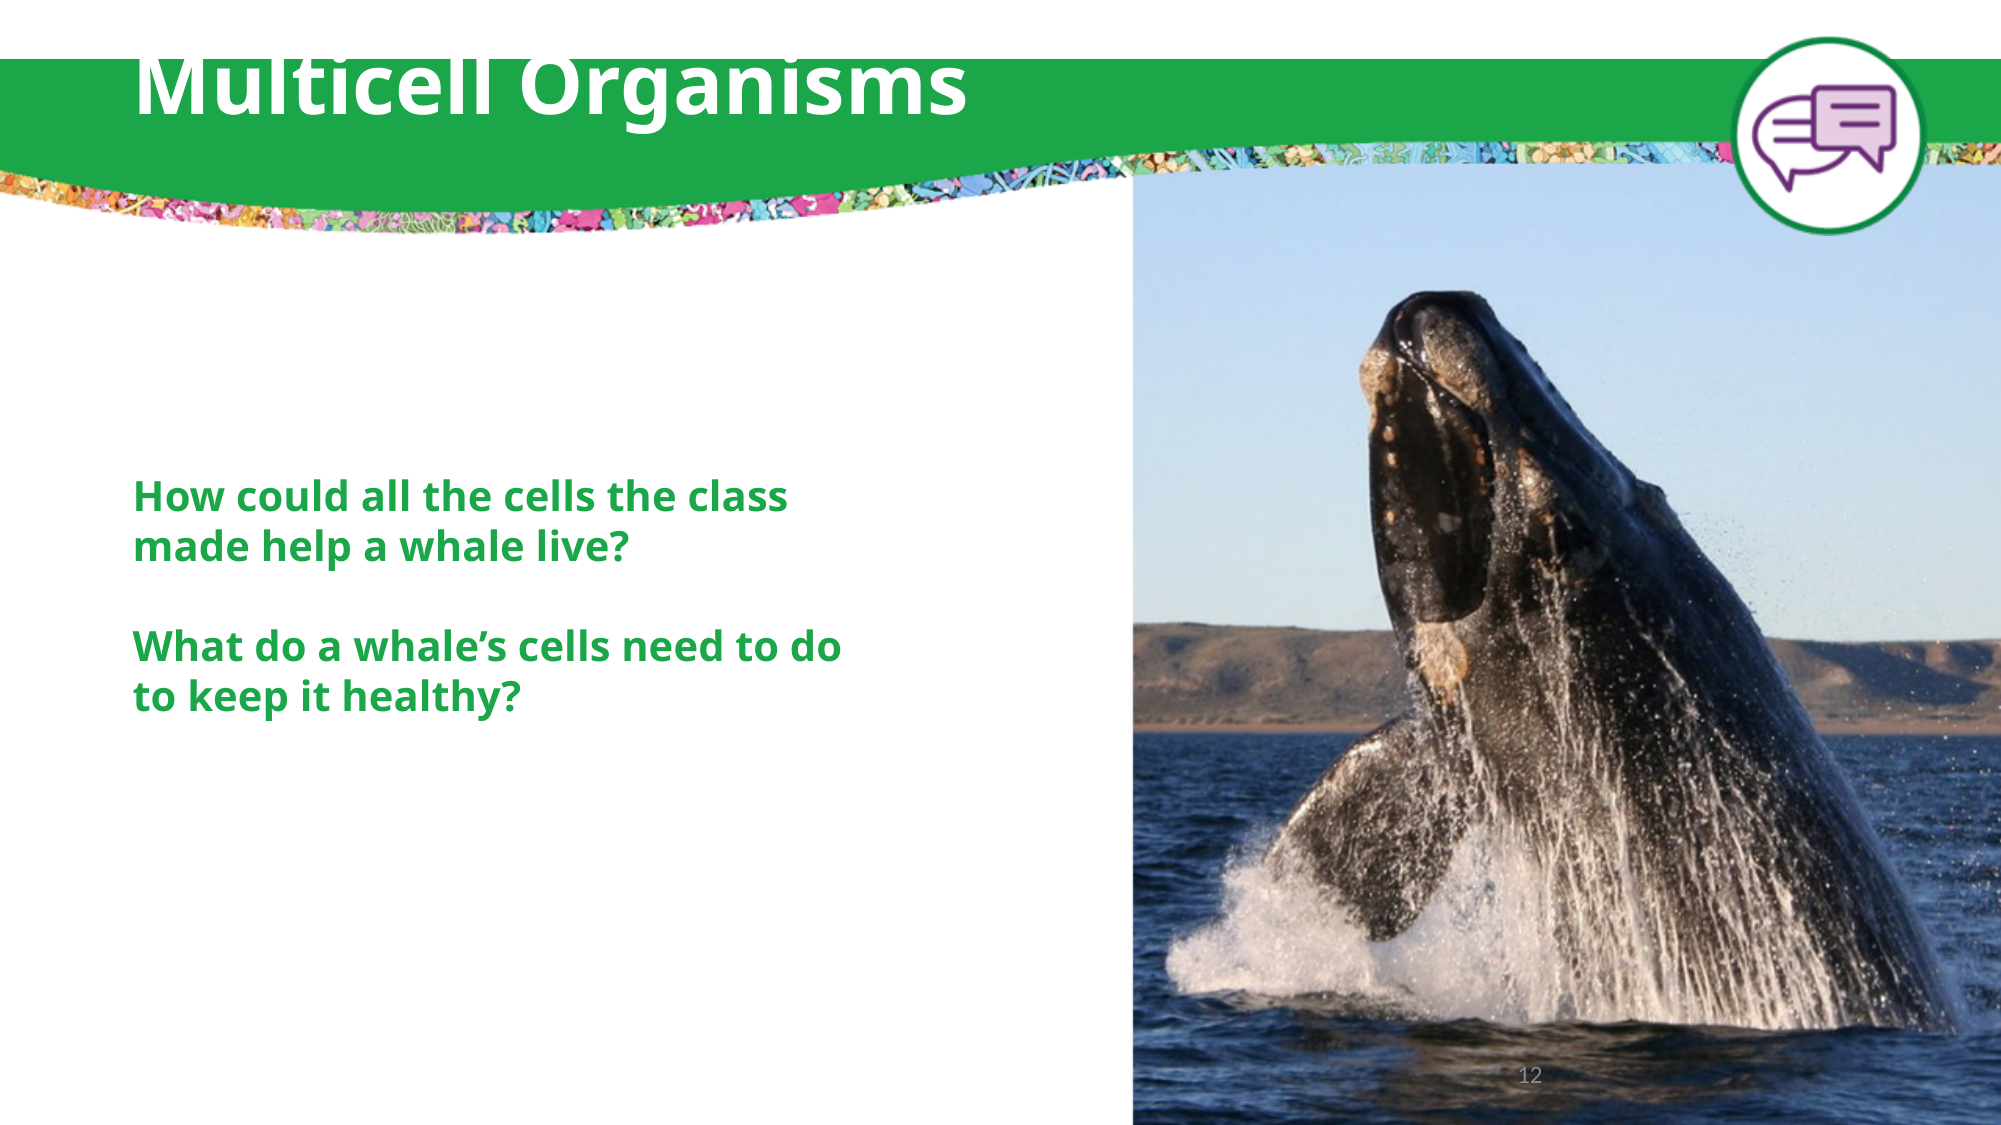

Multicell Organisms
How could all the cells the class made help a whale live?
What do a whale’s cells need to do to keep it healthy?